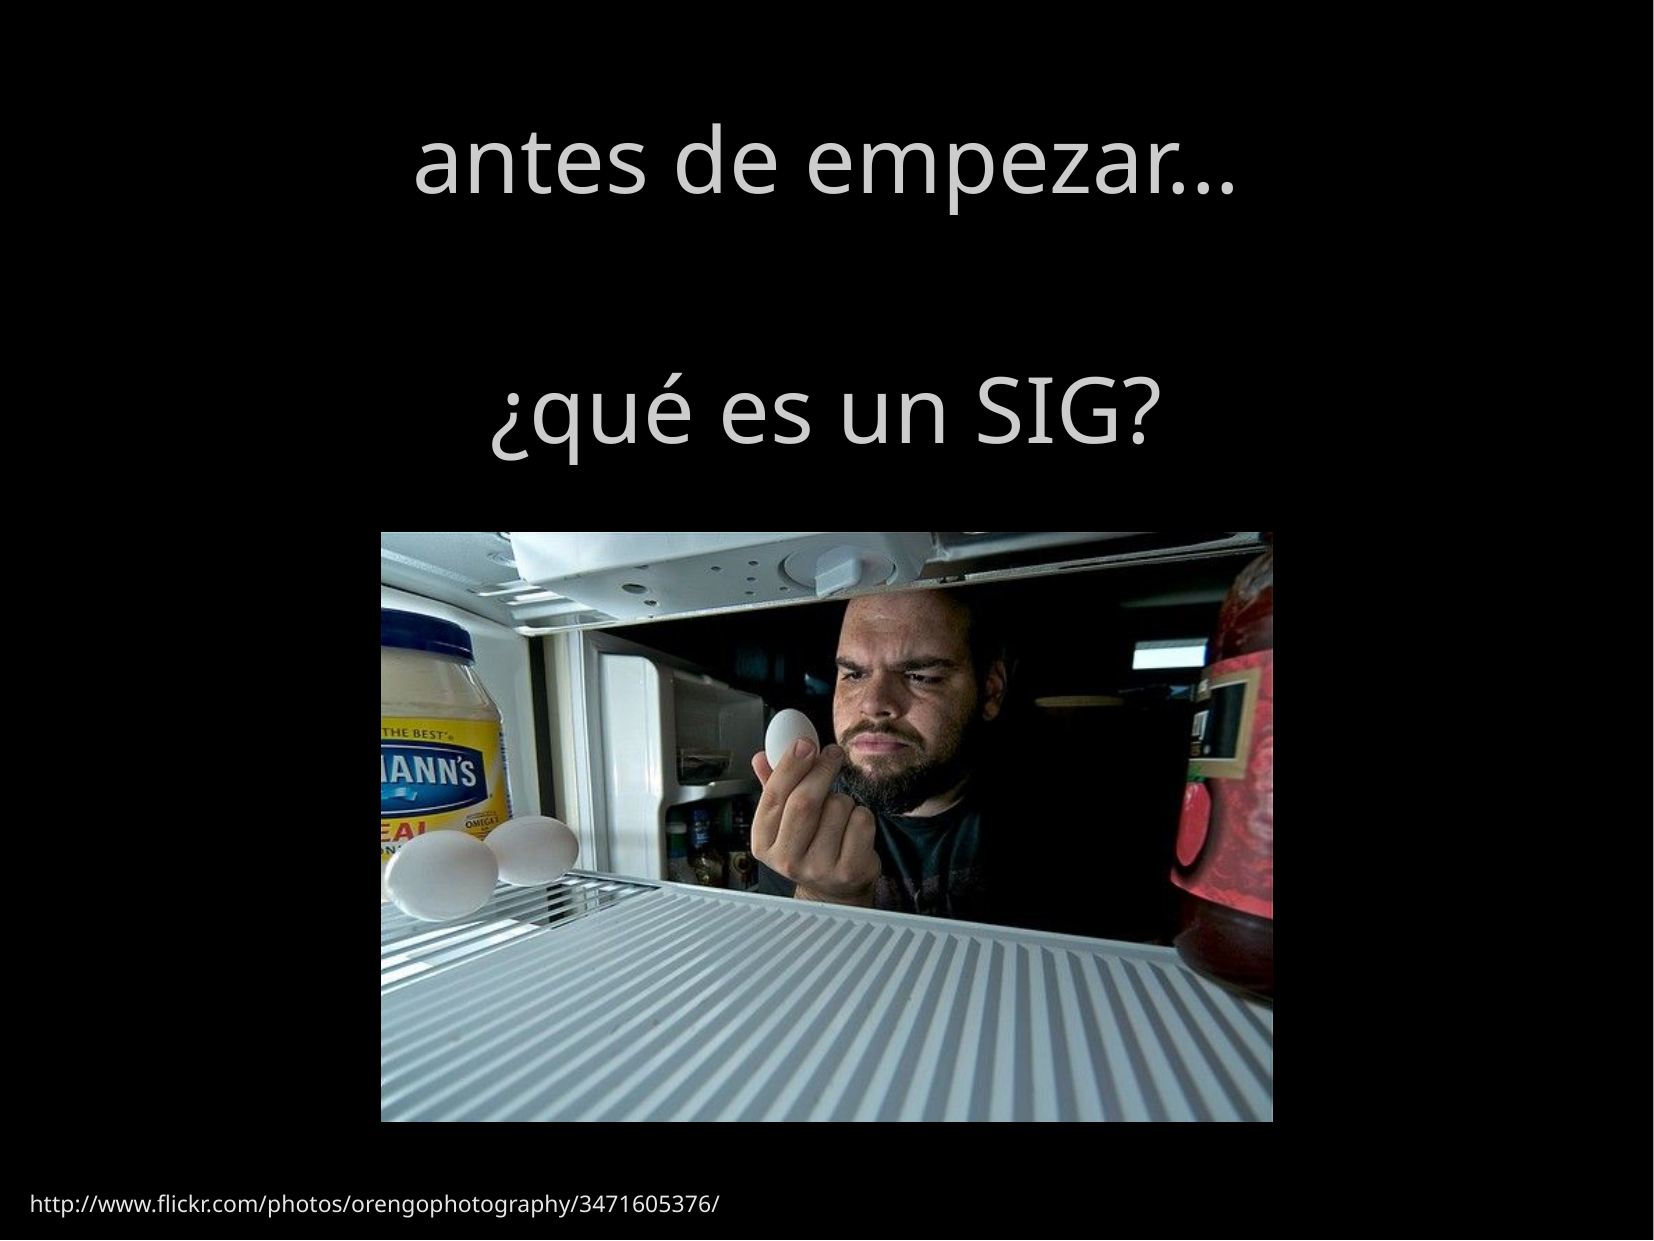

# antes de empezar... ¿qué es un SIG?
http://www.flickr.com/photos/orengophotography/3471605376/